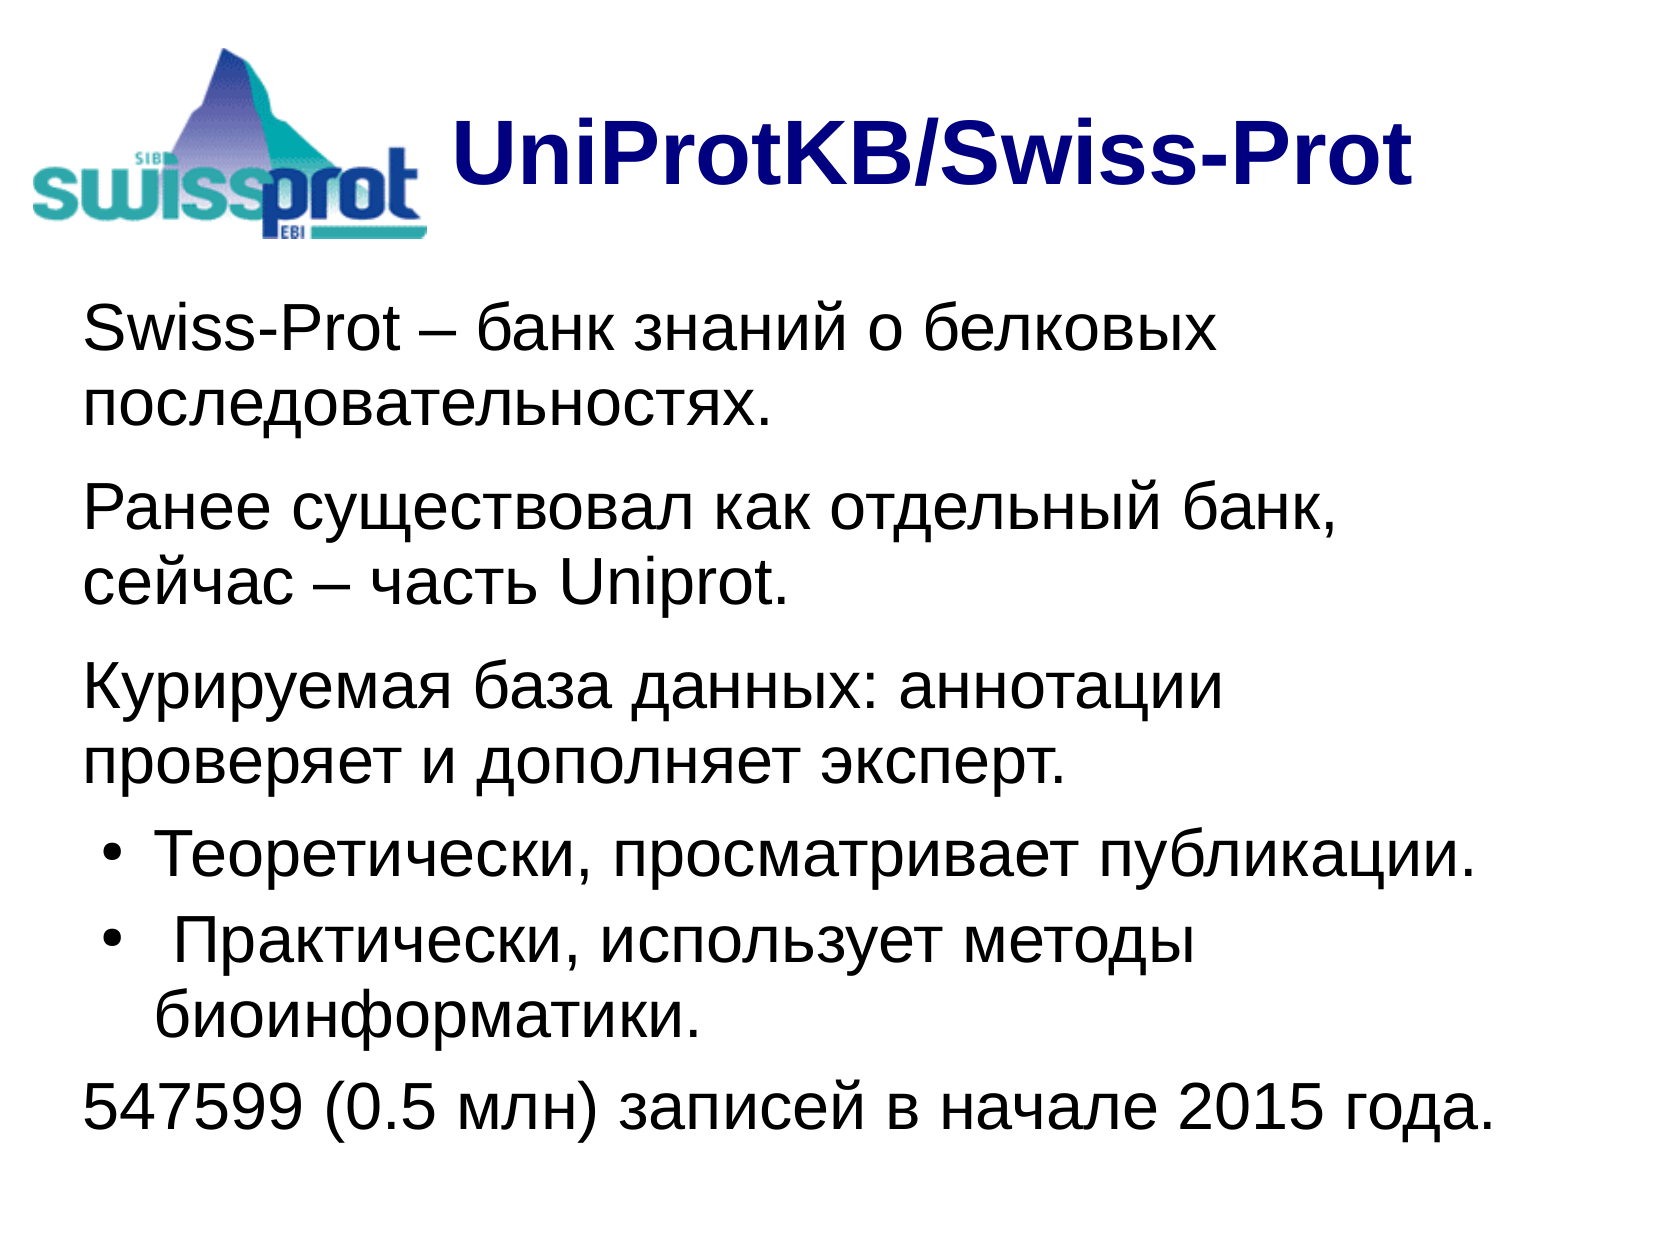

# UniProtKB/Swiss-Prot
Swiss-Prot – банк знаний о белковых последовательностях.
Ранее существовал как отдельный банк, сейчас – часть Uniprot.
Курируемая база данных: аннотации проверяет и дополняет эксперт.
Теоретически, просматривает публикации.
 Практически, использует методы биоинформатики.
547599 (0.5 млн) записей в начале 2015 года.